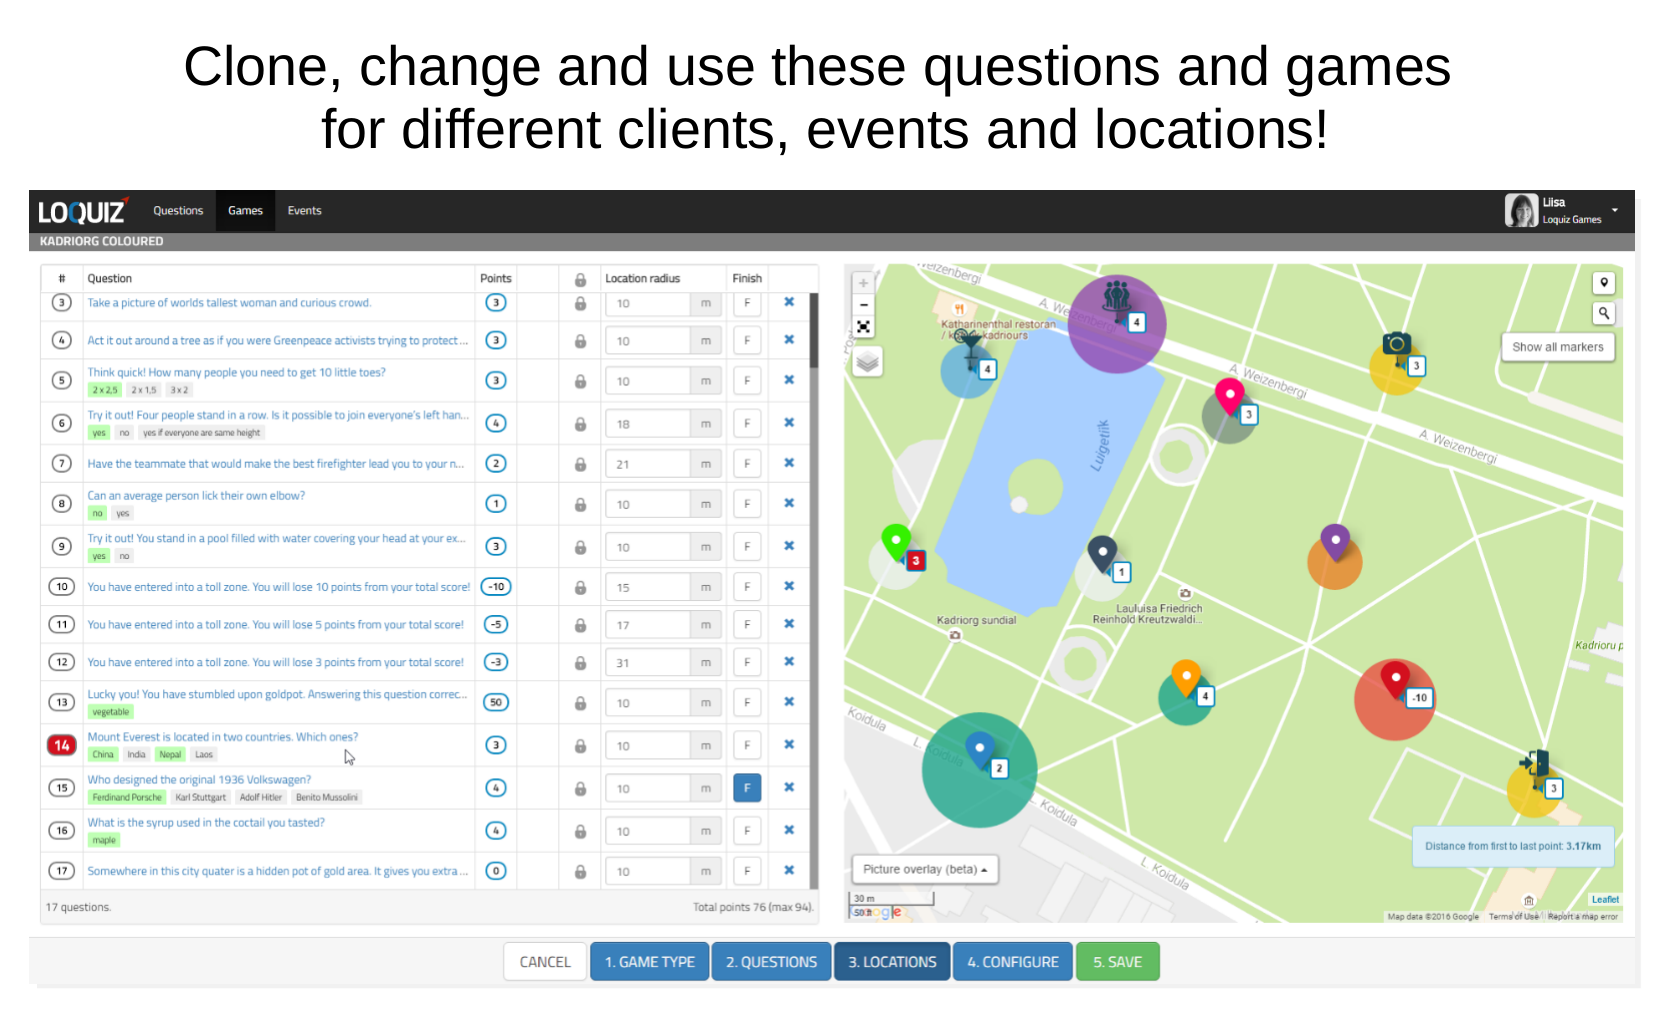

# Clone, change and use these questions and games for different clients, events and locations!